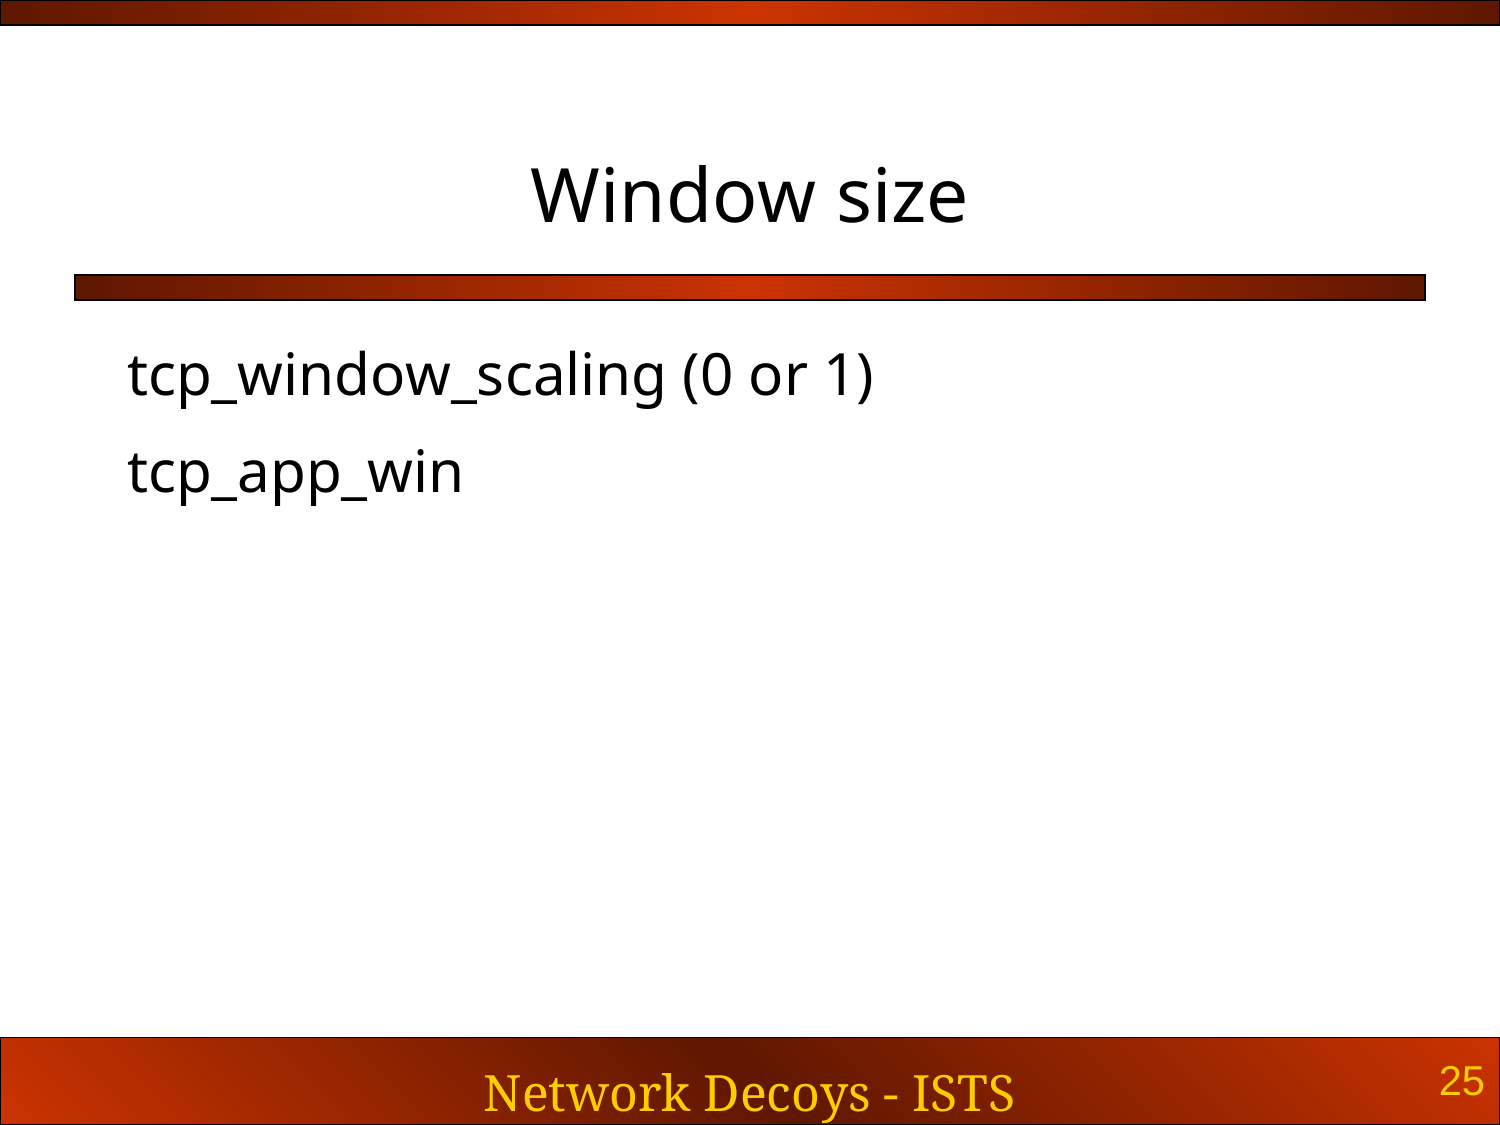

# Window size
tcp_window_scaling (0 or 1)
tcp_app_win